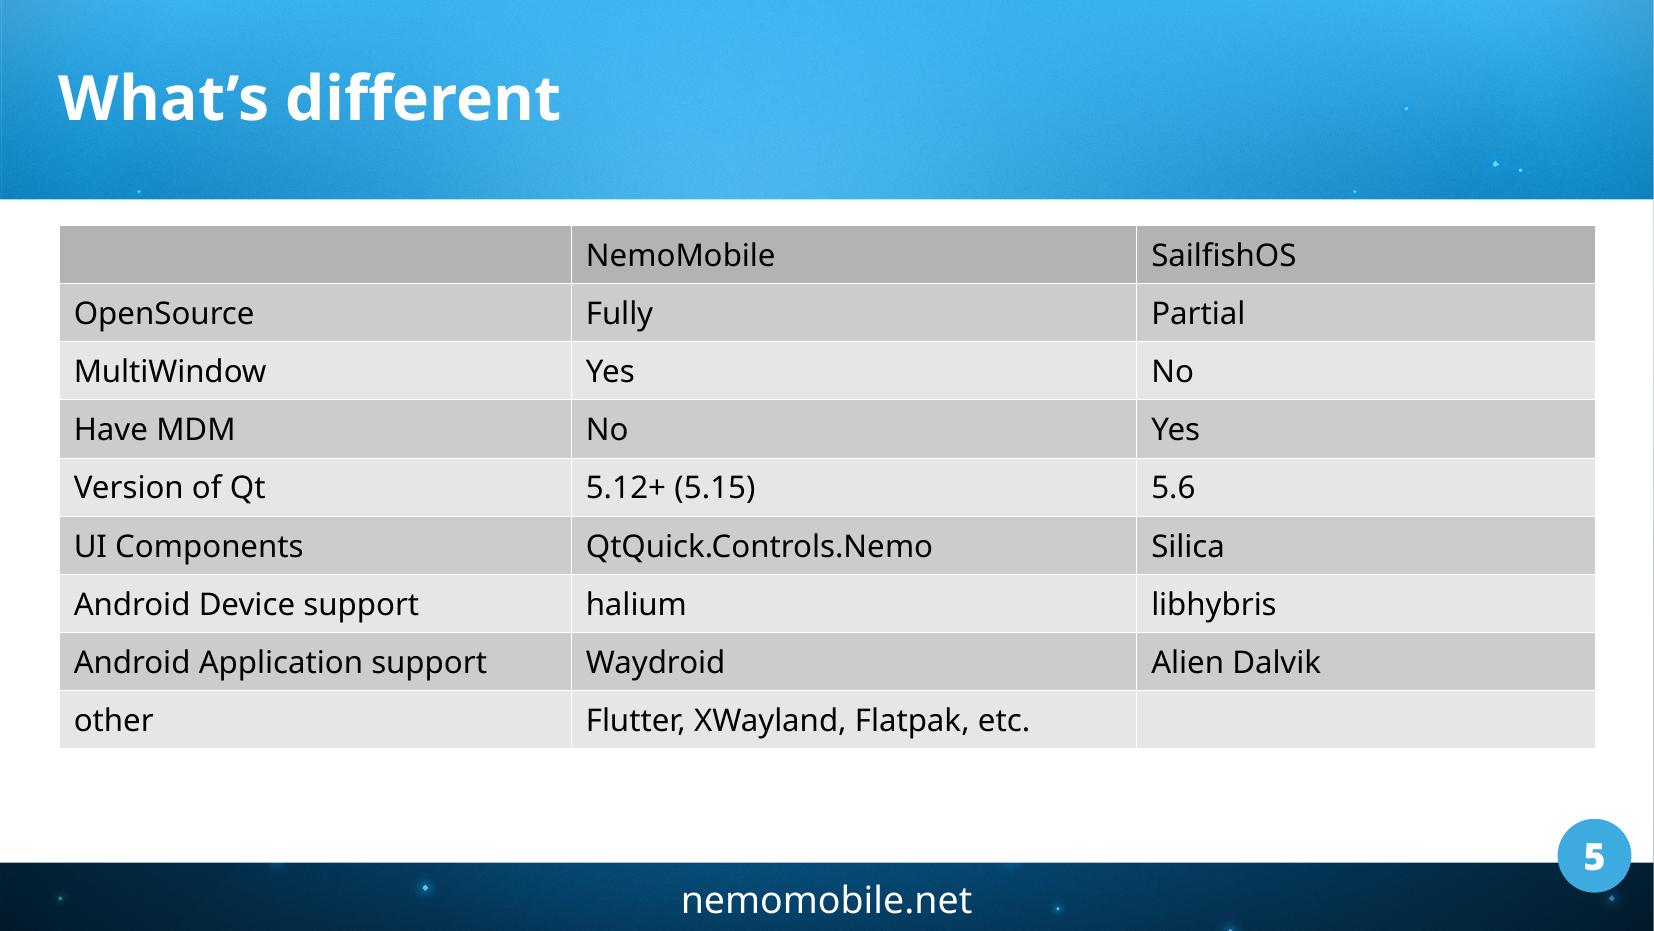

# What’s different
| | NemoMobile | SailfishOS |
| --- | --- | --- |
| OpenSource | Fully | Partial |
| MultiWindow | Yes | No |
| Have MDM | No | Yes |
| Version of Qt | 5.12+ (5.15) | 5.6 |
| UI Components | QtQuick.Controls.Nemo | Silica |
| Android Device support | halium | libhybris |
| Android Application support | Waydroid | Alien Dalvik |
| other | Flutter, XWayland, Flatpak, etc. | |
nemomobile.net